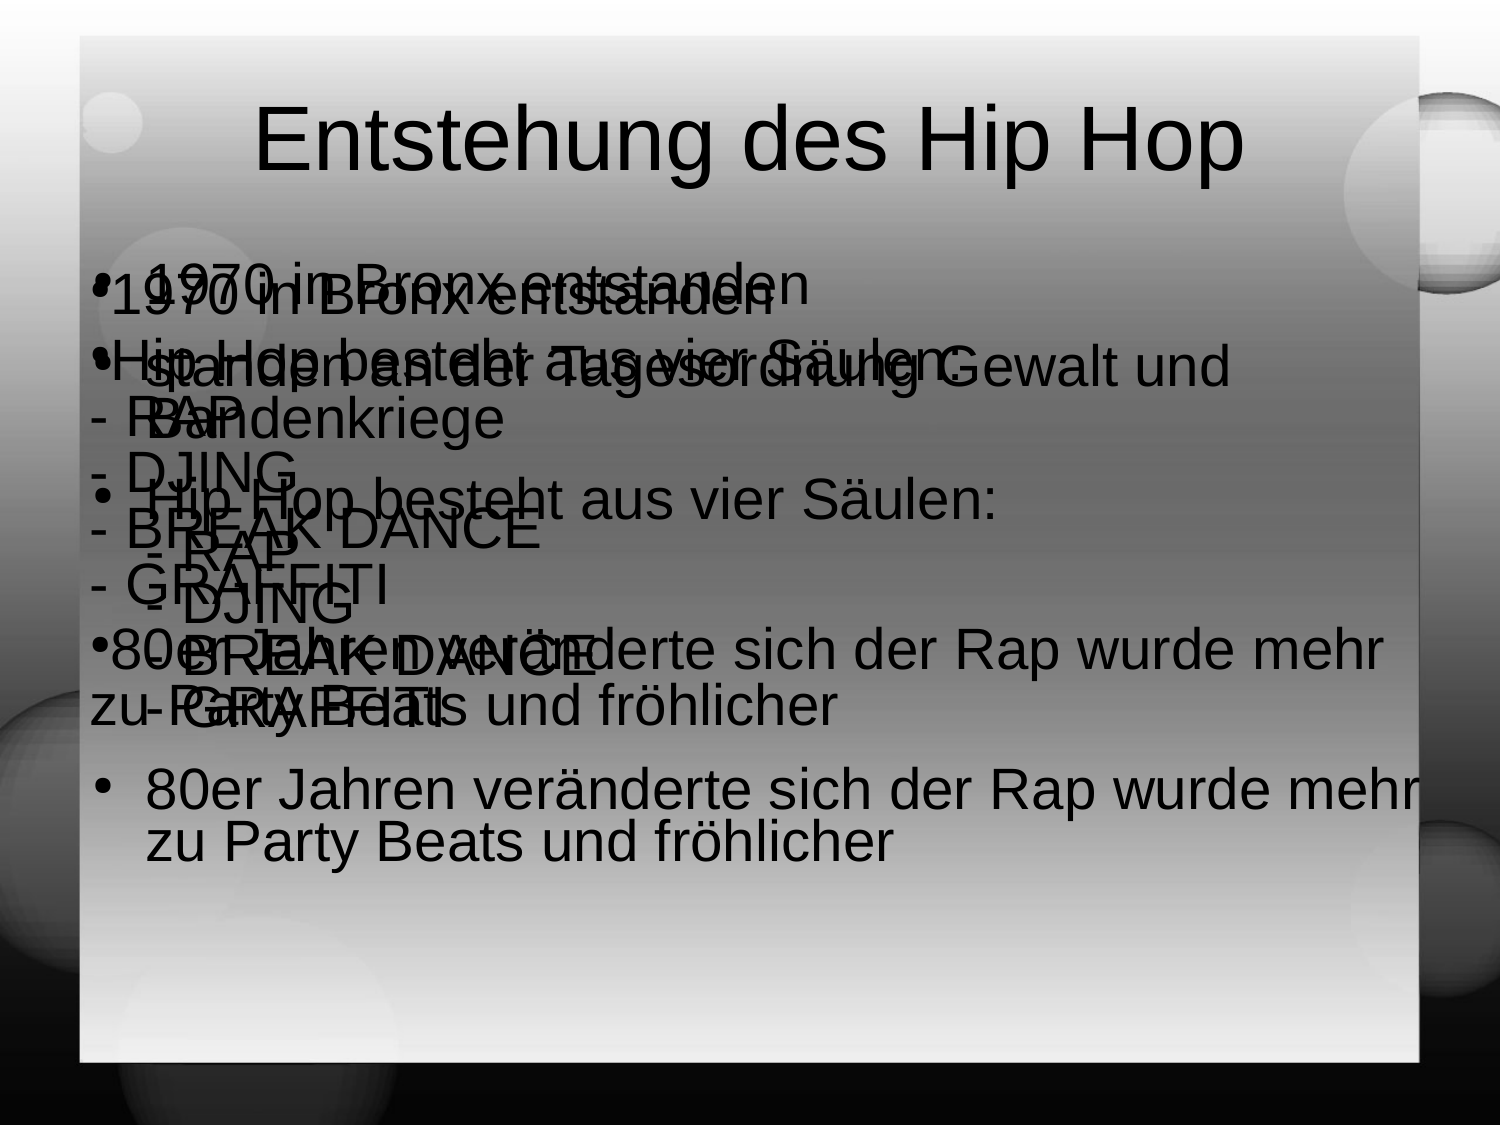

# Entstehung des Hip Hop
1970 in Bronx entstanden
Hip Hop besteht aus vier Säulen:
- RAP
- DJING
- BREAK DANCE
- GRAFFITI
80er Jahren veränderte sich der Rap wurde mehr zu Party Beats und fröhlicher
1970 in Bronx entstanden
standen an der Tagesordnung Gewalt und Bandenkriege
Hip Hop besteht aus vier Säulen:
- RAP
- DJING
- BREAK DANCE
- GRAFFITI
80er Jahren veränderte sich der Rap wurde mehr zu Party Beats und fröhlicher